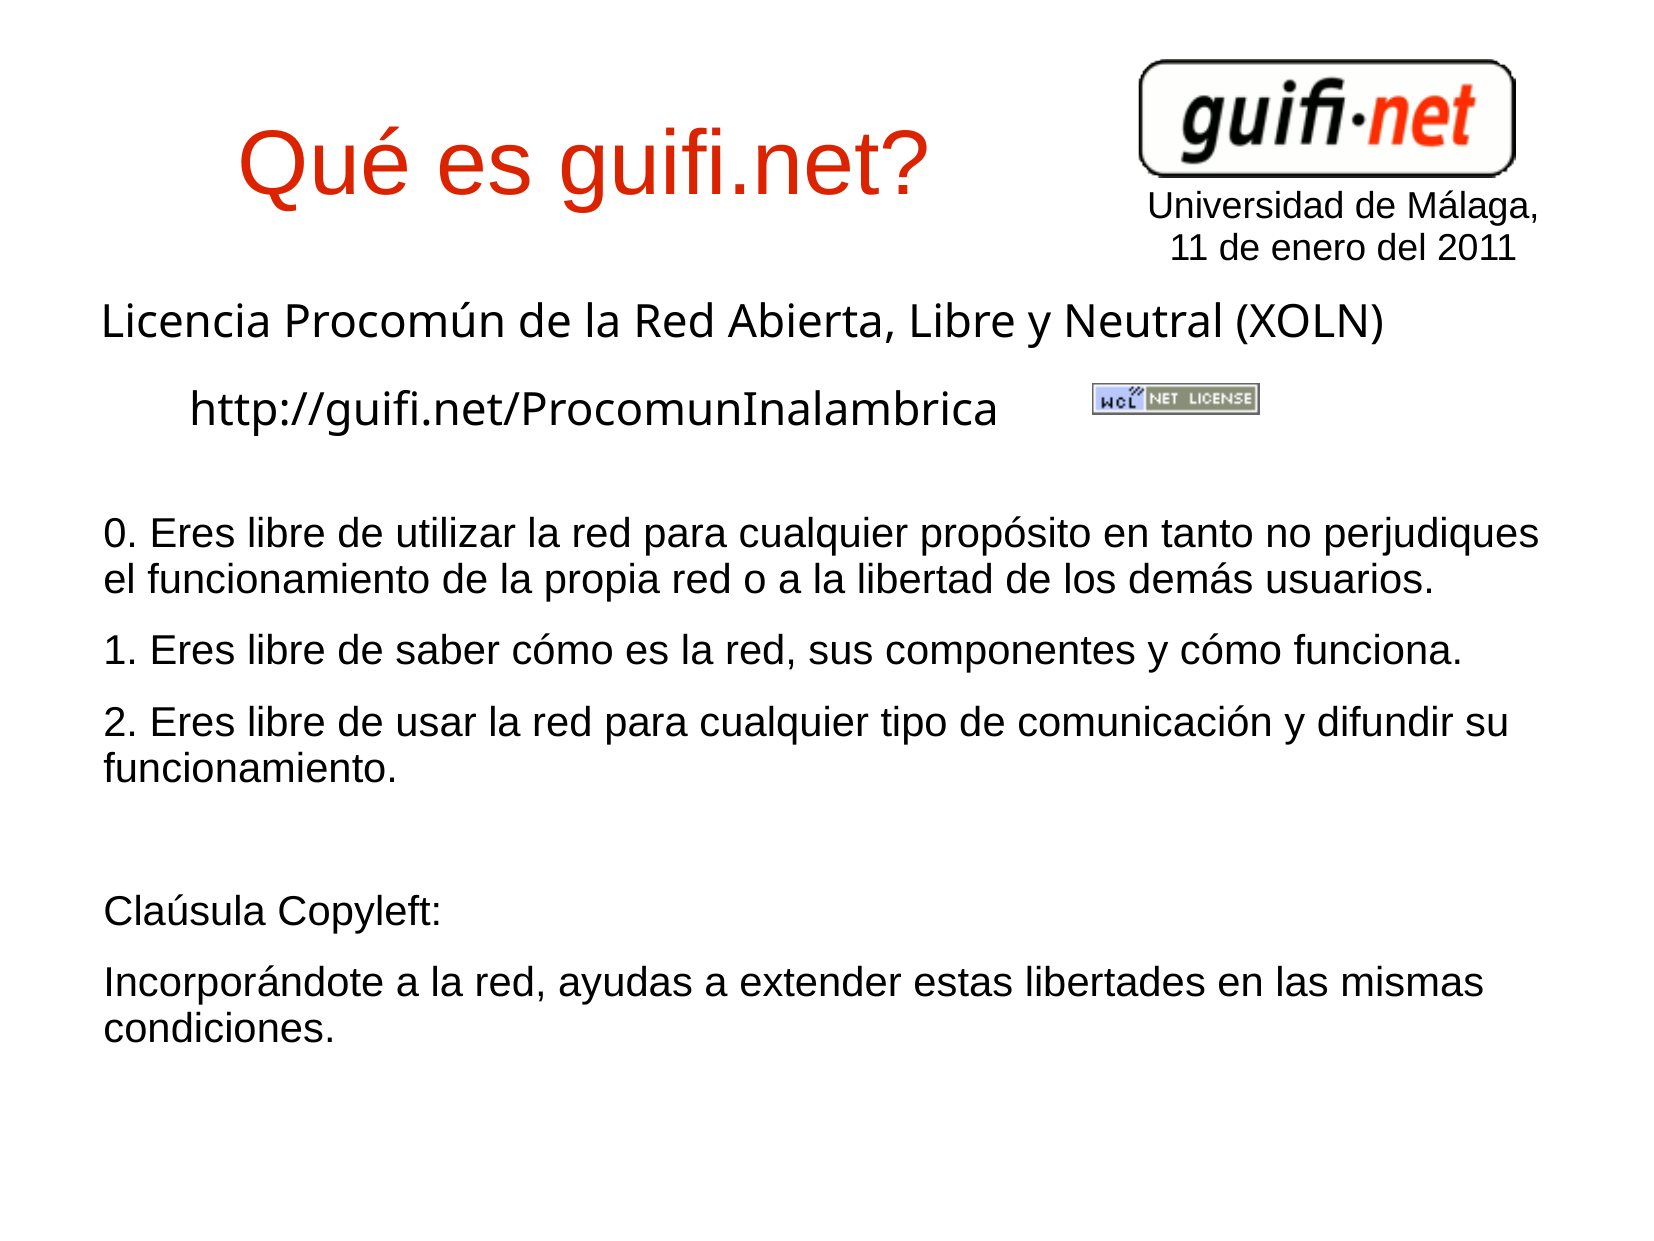

# Qué es guifi.net?
Universidad de Málaga,
11 de enero del 2011
Licencia Procomún de la Red Abierta, Libre y Neutral (XOLN)
 http://guifi.net/ProcomunInalambrica
0. Eres libre de utilizar la red para cualquier propósito en tanto no perjudiques el funcionamiento de la propia red o a la libertad de los demás usuarios.
1. Eres libre de saber cómo es la red, sus componentes y cómo funciona.
2. Eres libre de usar la red para cualquier tipo de comunicación y difundir su funcionamiento.
Claúsula Copyleft:
Incorporándote a la red, ayudas a extender estas libertades en las mismas condiciones.